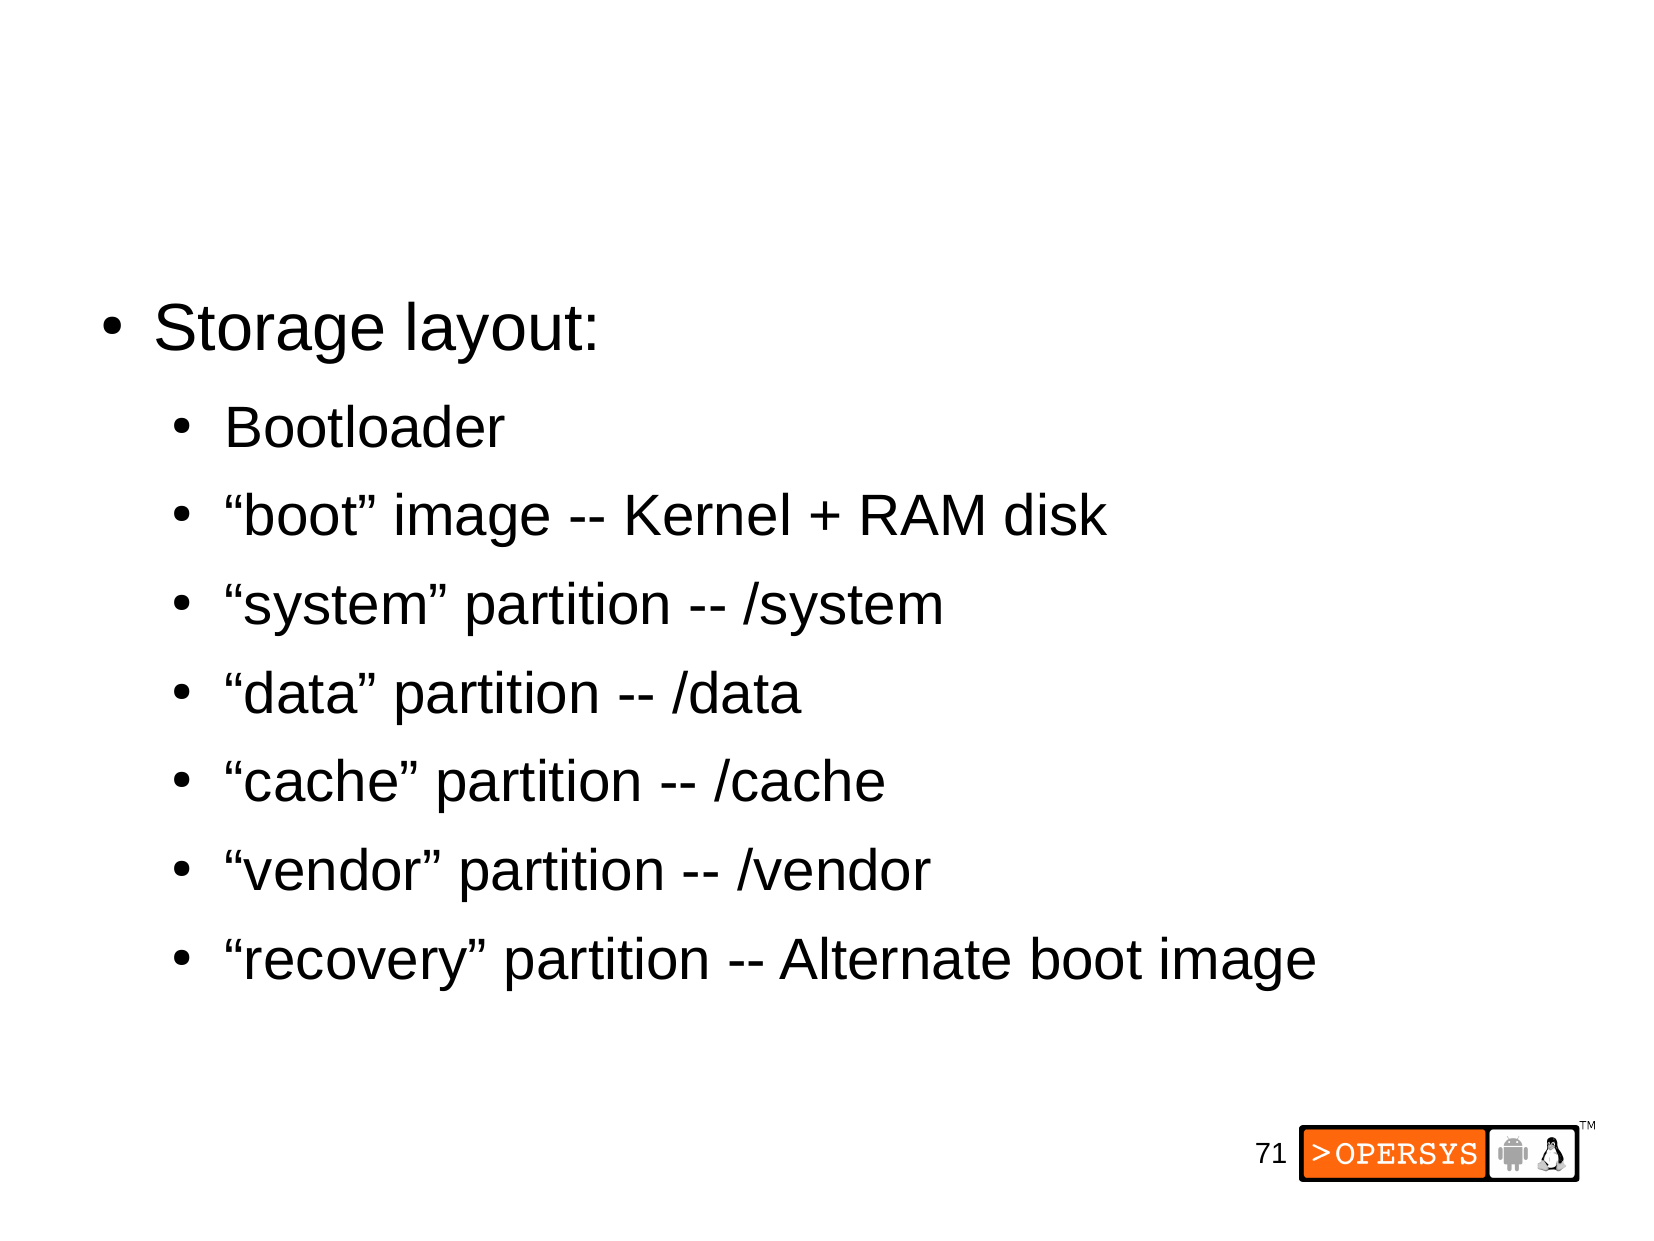

# Storage layout:
Bootloader
“boot” image -- Kernel + RAM disk
“system” partition -- /system
“data” partition -- /data
“cache” partition -- /cache
“vendor” partition -- /vendor
“recovery” partition -- Alternate boot image